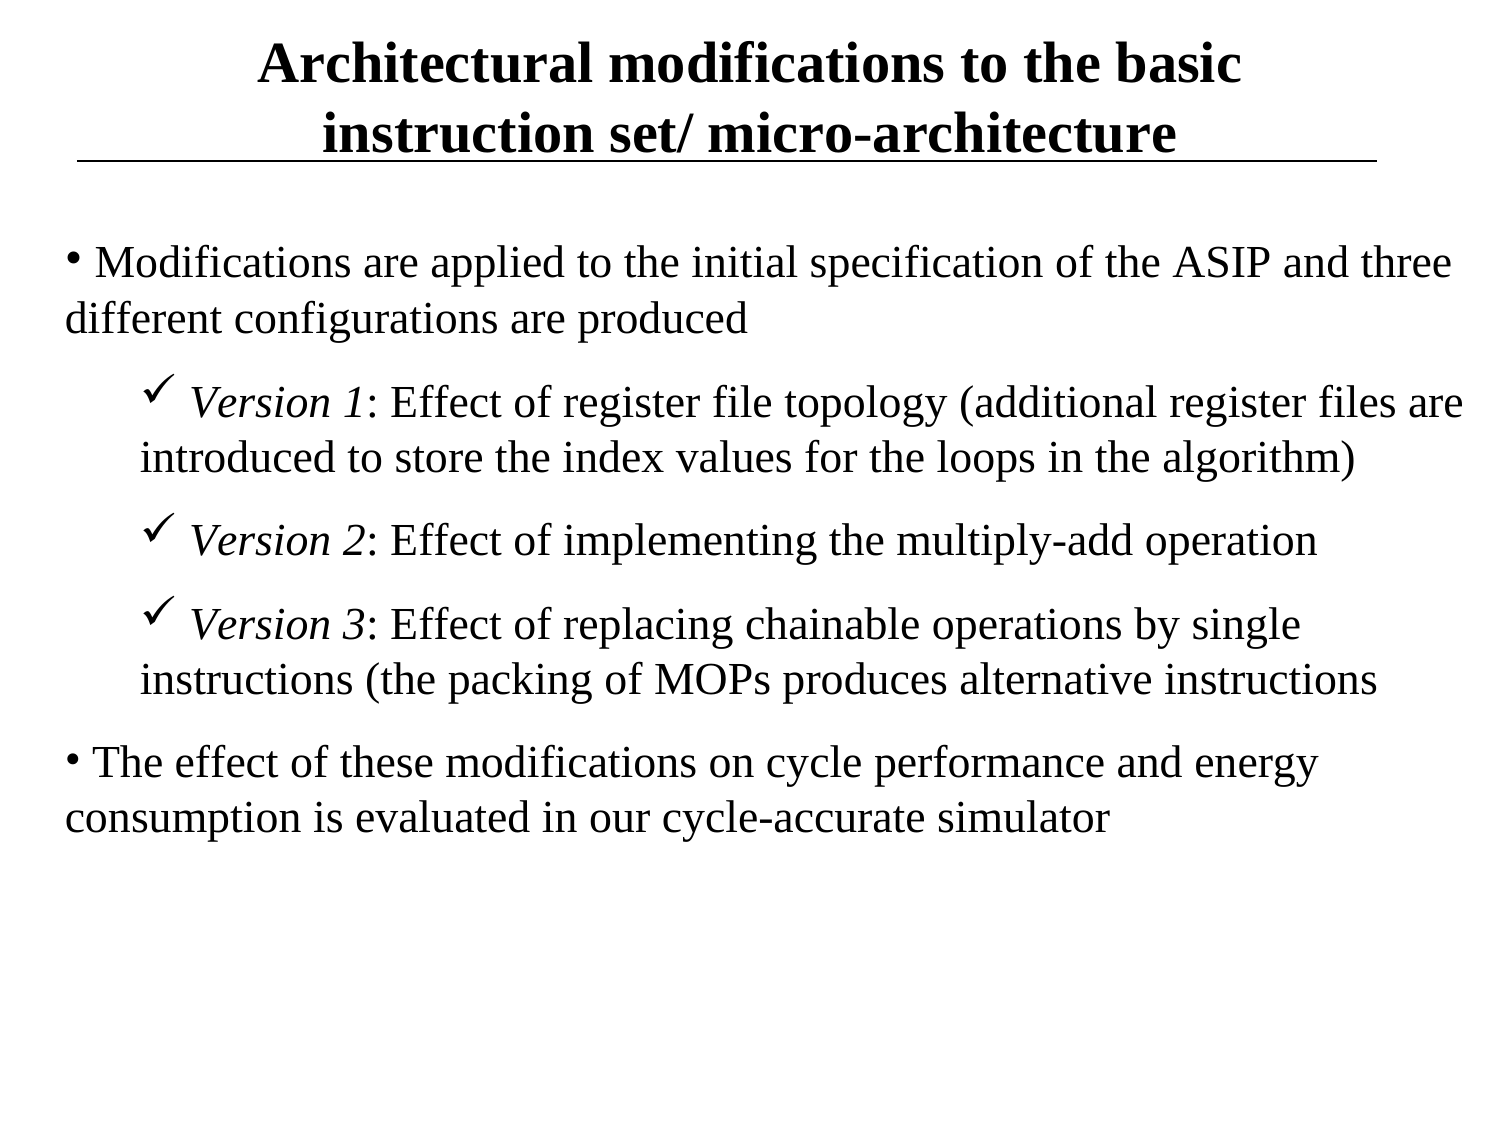

# Architectural modifications to the basic instruction set/ micro-architecture
 Modifications are applied to the initial specification of the ASIP and three different configurations are produced
 Version 1: Effect of register file topology (additional register files are introduced to store the index values for the loops in the algorithm)
 Version 2: Effect of implementing the multiply-add operation
 Version 3: Effect of replacing chainable operations by single instructions (the packing of MOPs produces alternative instructions
 The effect of these modifications on cycle performance and energy consumption is evaluated in our cycle-accurate simulator